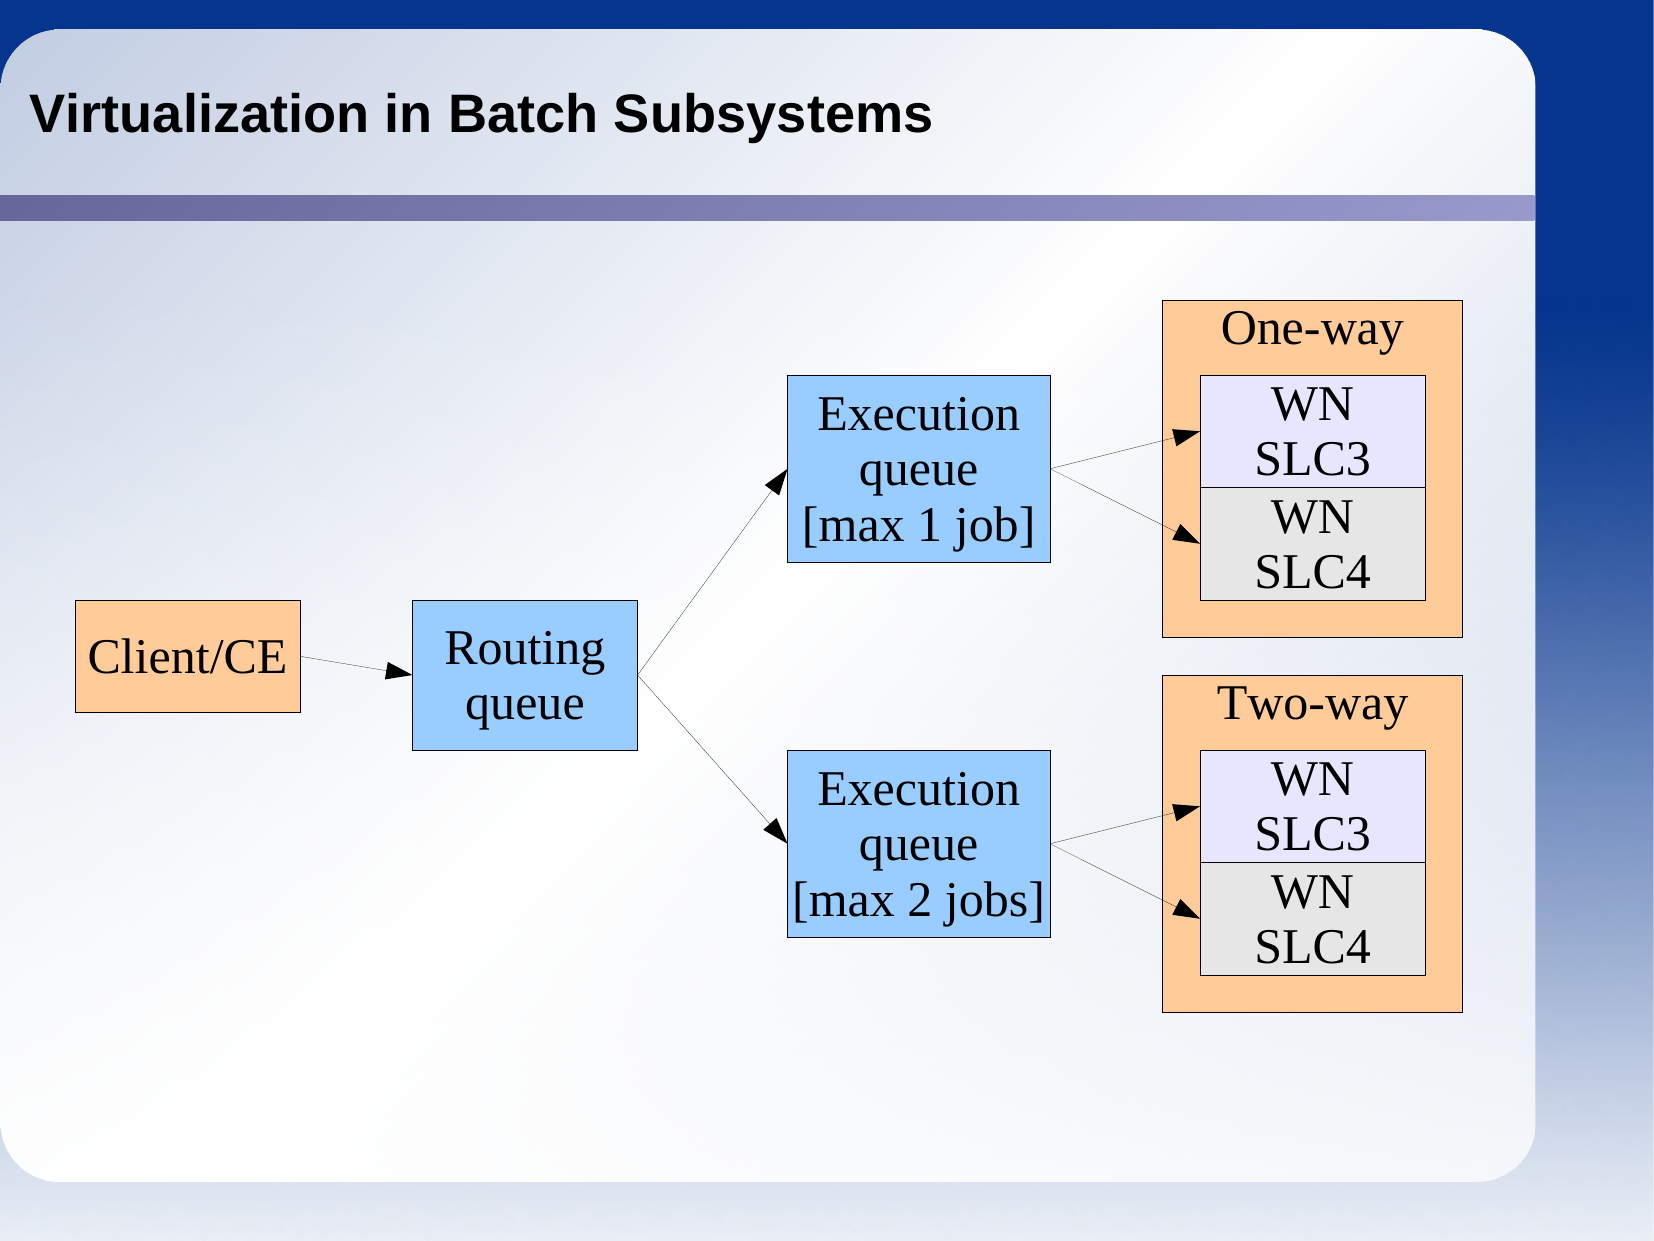

# Virtualization in Batch Subsystems
One-way
Execution
queue
[max 1 job]
WN
SLC3
WN
SLC4
Client/CE
Routing
queue
Two-way
Execution
queue
[max 2 jobs]
WN
SLC3
WN
SLC4